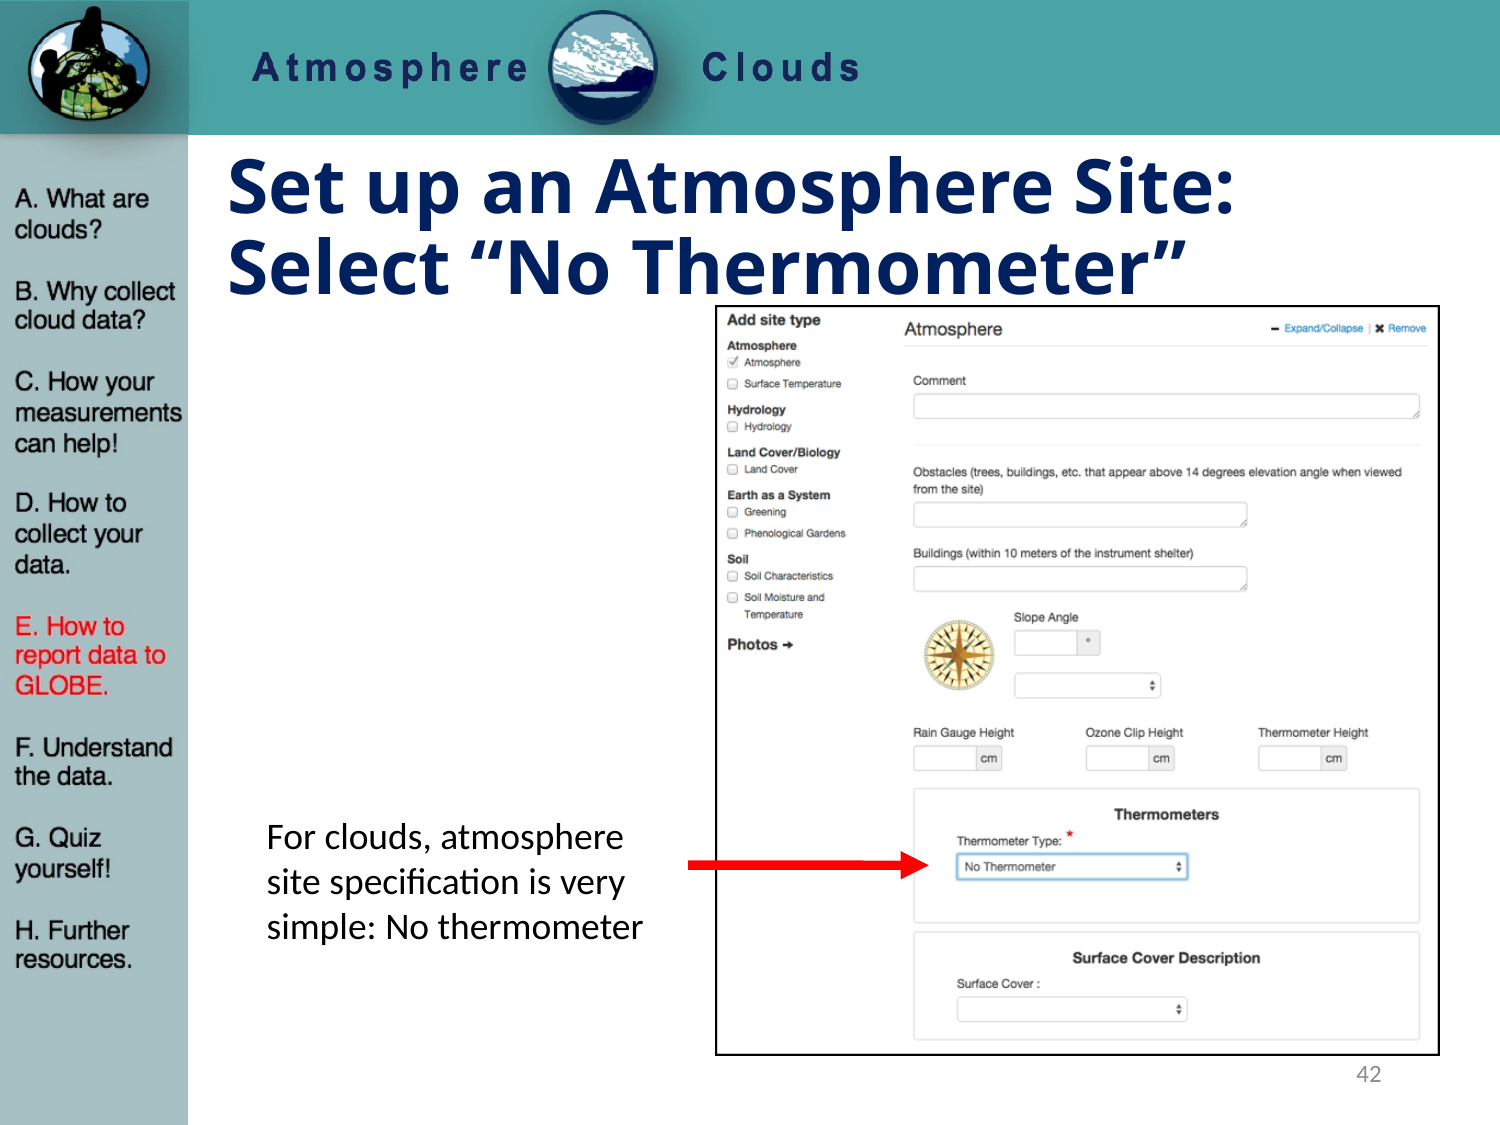

# Set up an Atmosphere Site: Select “No Thermometer”
For clouds, atmosphere site specification is very simple: No thermometer